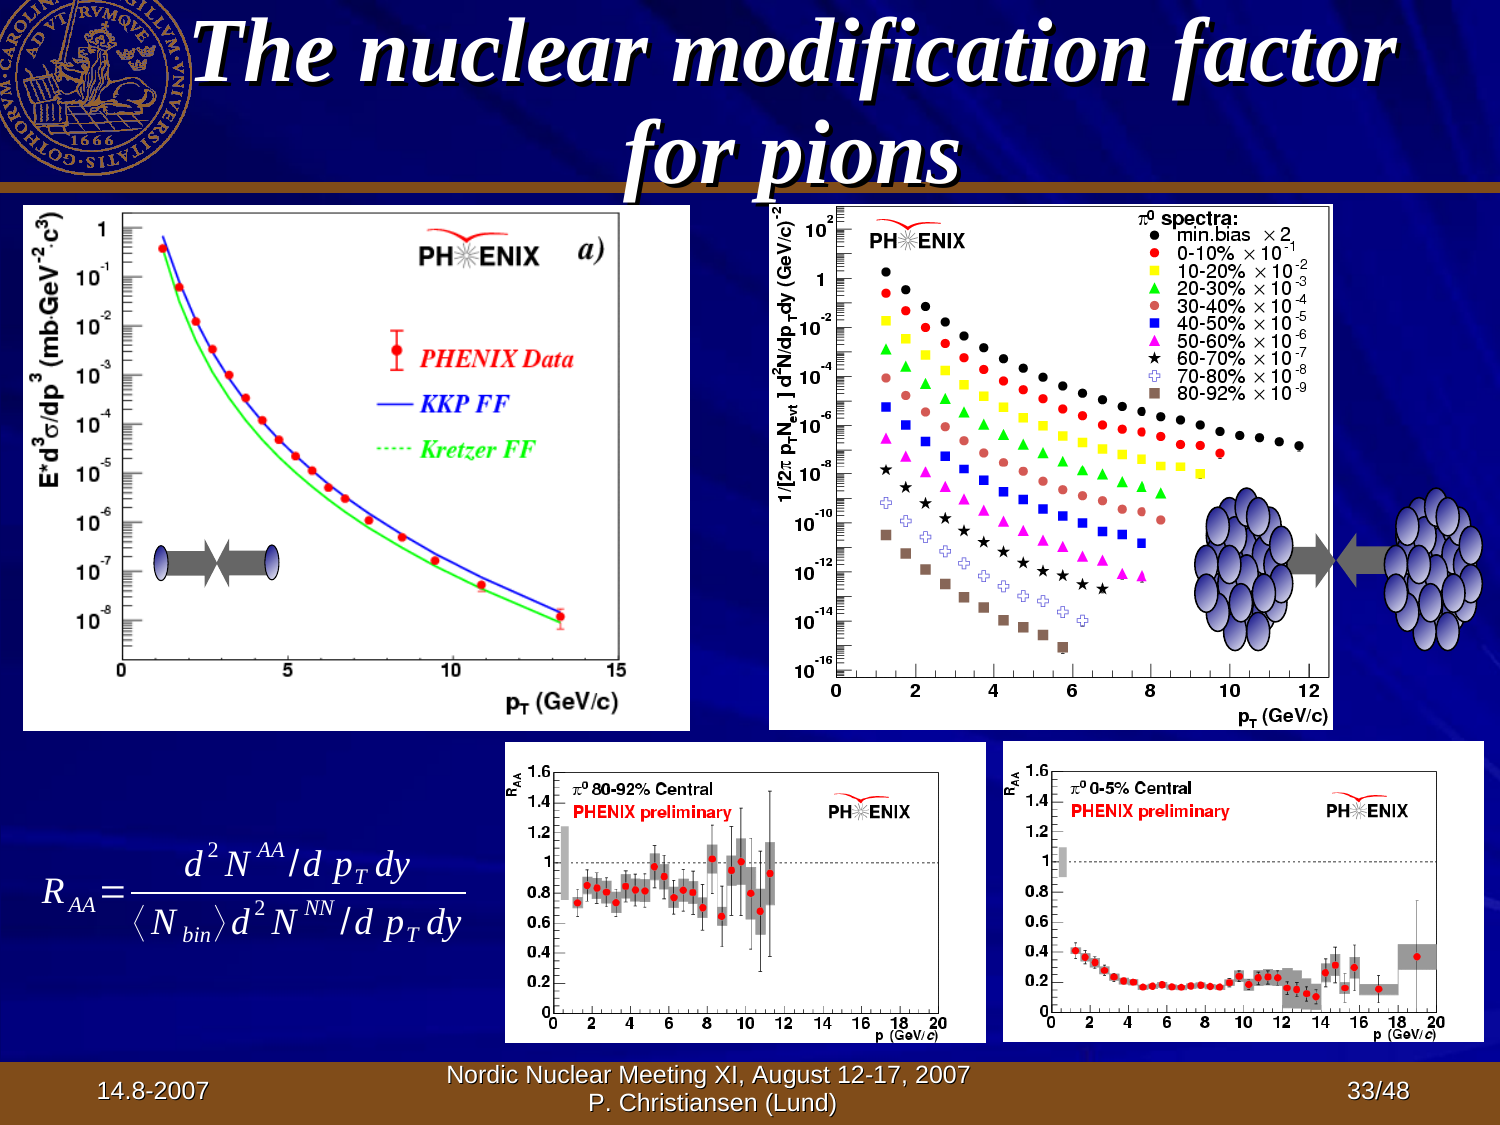

# The nuclear modification factor for pions
33